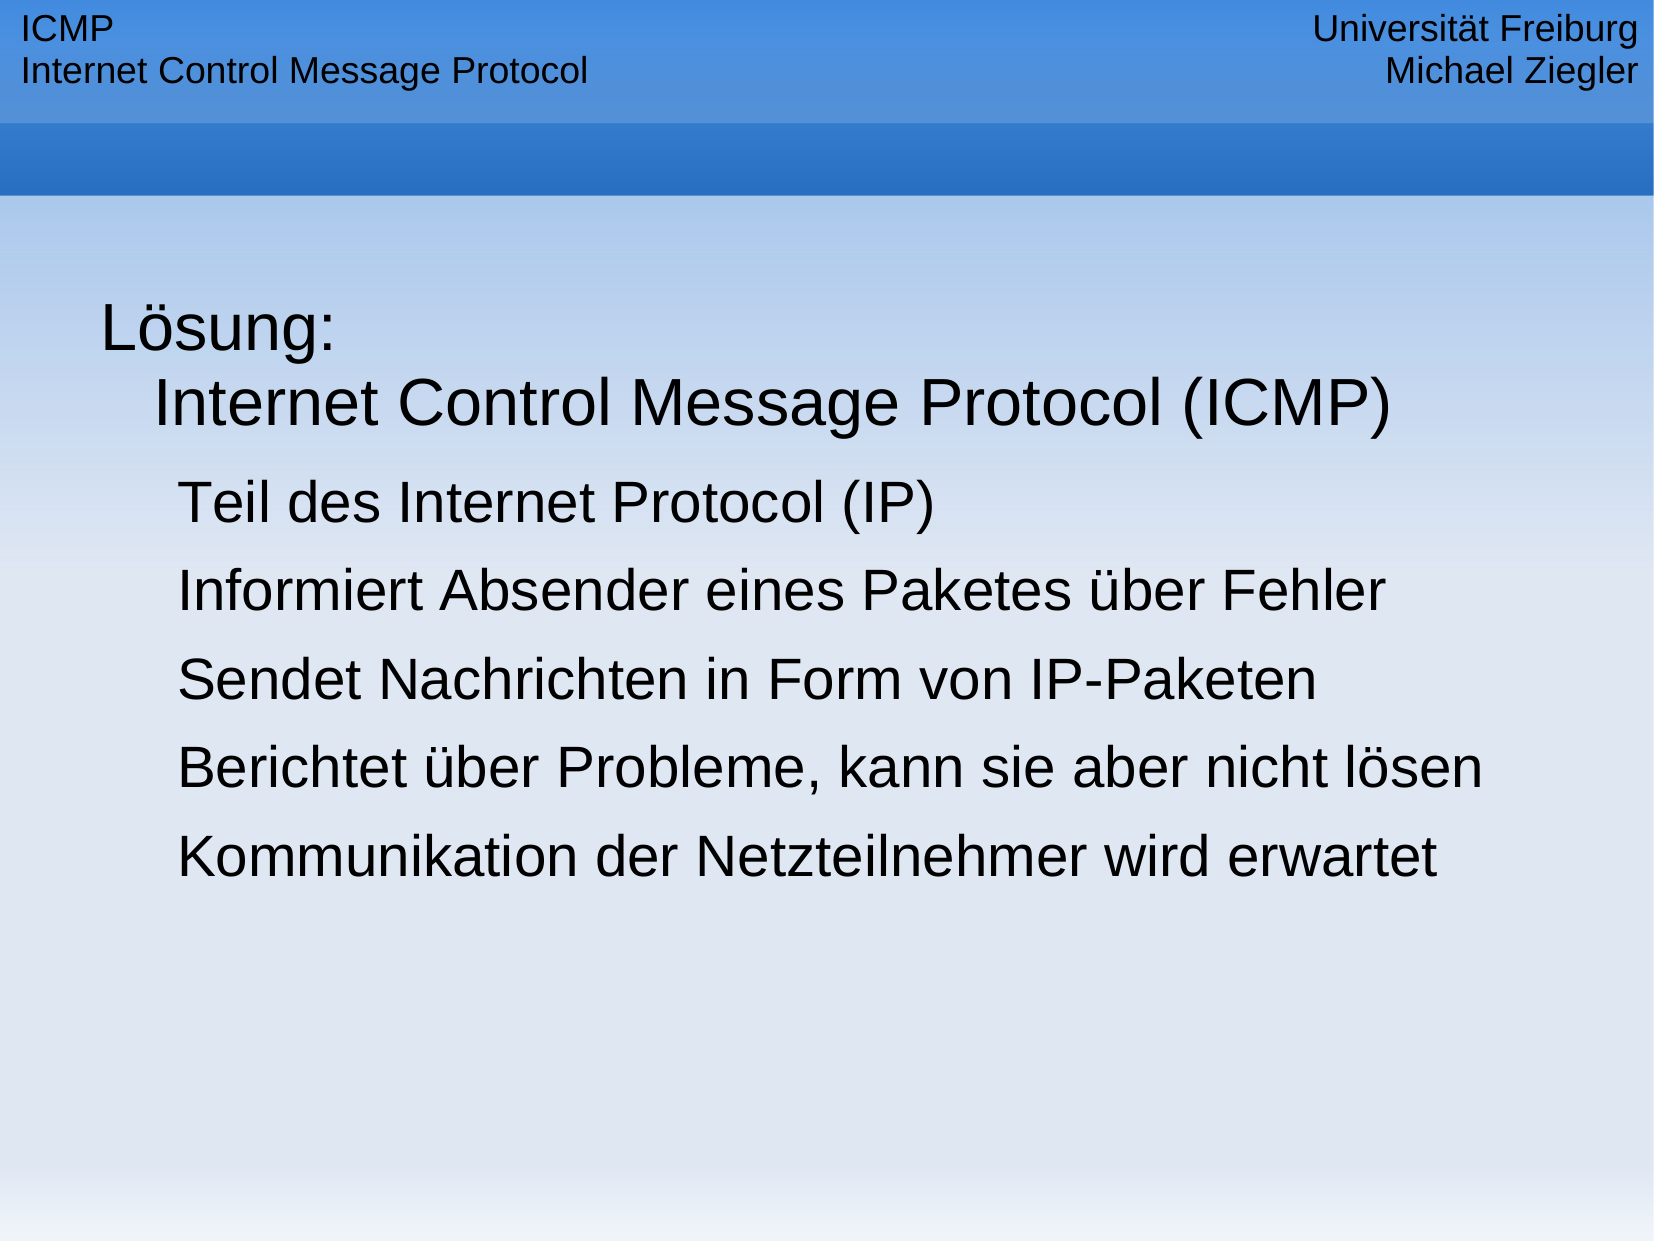

ICMP
Internet Control Message Protocol
Universität Freiburg
Michael Ziegler
# Lösung: Internet Control Message Protocol (ICMP)
Teil des Internet Protocol (IP)
Informiert Absender eines Paketes über Fehler
Sendet Nachrichten in Form von IP-Paketen
Berichtet über Probleme, kann sie aber nicht lösen
Kommunikation der Netzteilnehmer wird erwartet